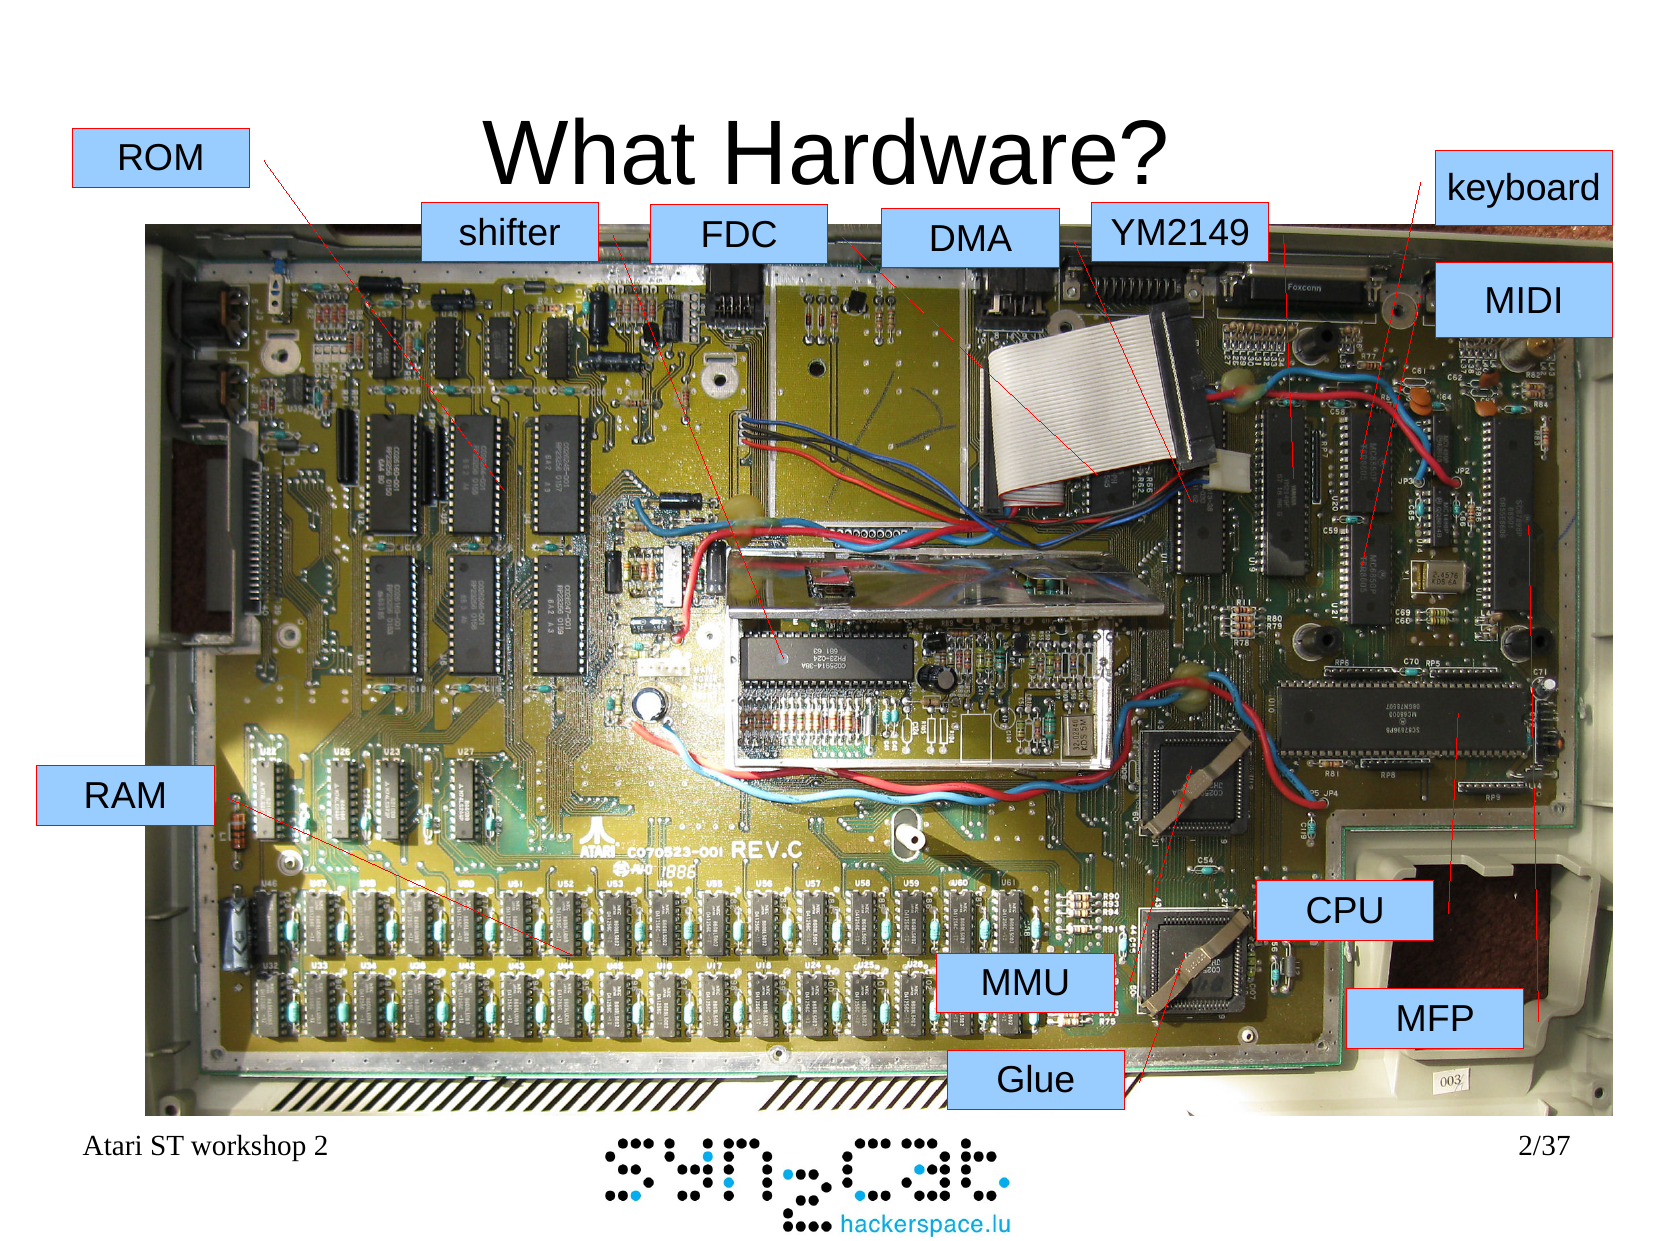

# What Hardware?
ROM
keyboard
shifter
YM2149
FDC
DMA
MIDI
RAM
CPU
MMU
MFP
Glue
2